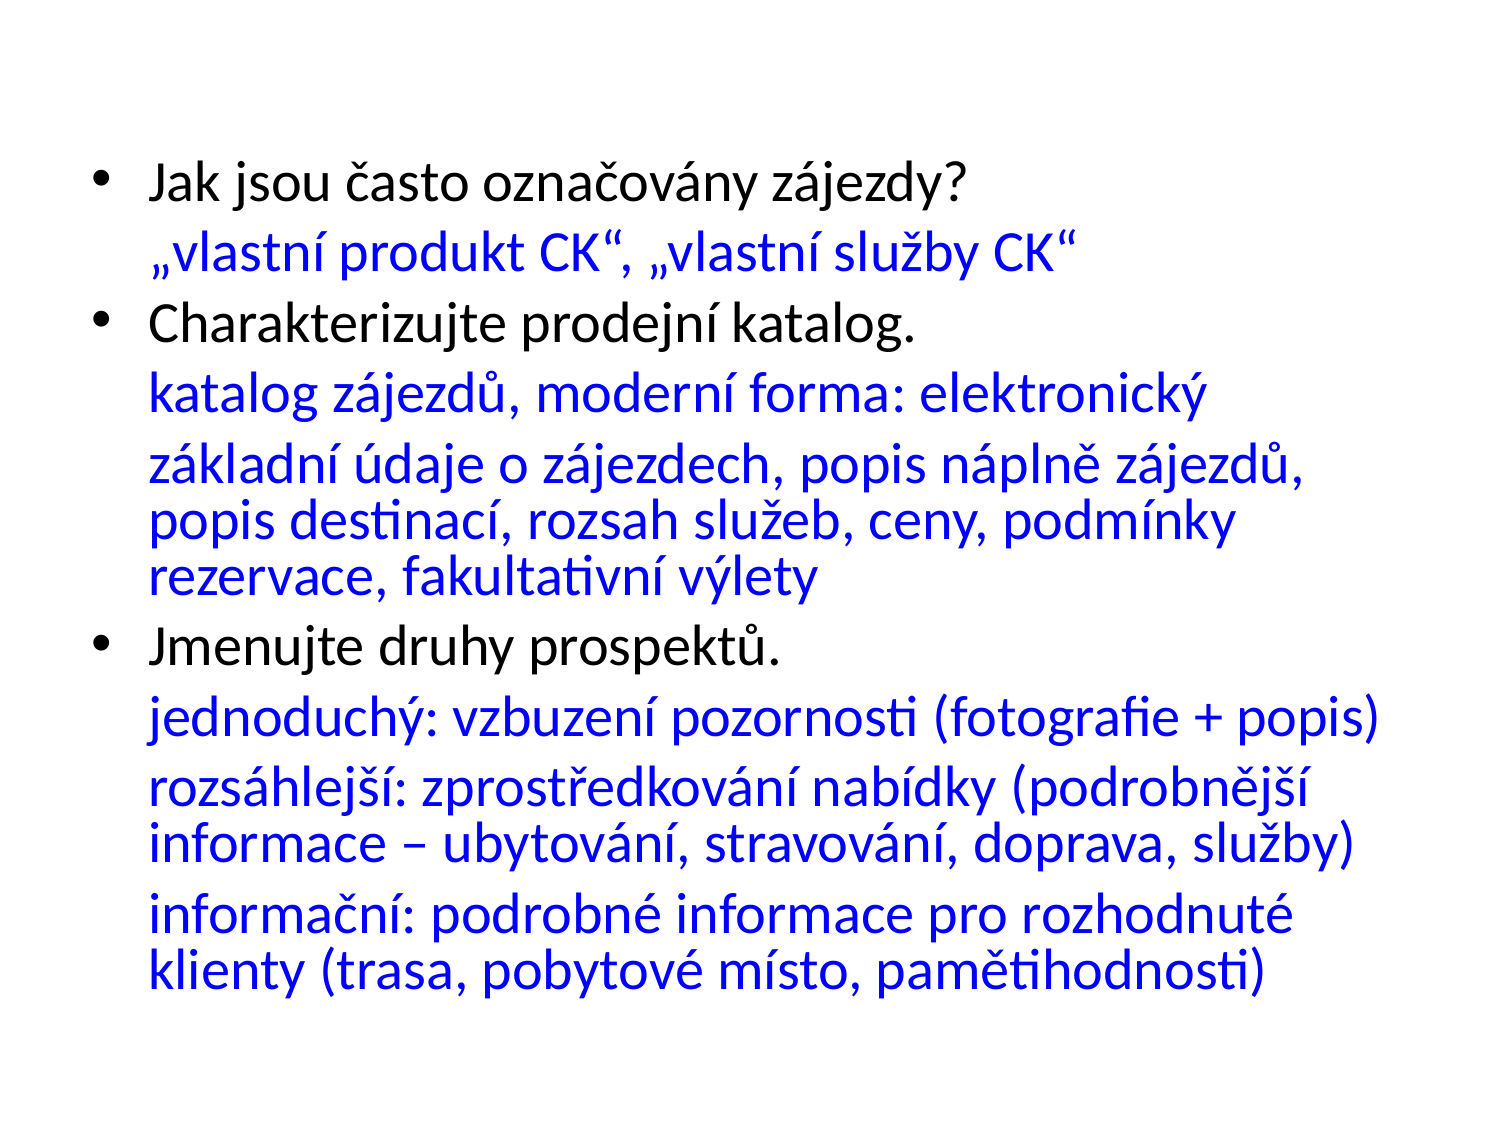

# Jak jsou často označovány zájezdy?
	„vlastní produkt CK“, „vlastní služby CK“
Charakterizujte prodejní katalog.
	katalog zájezdů, moderní forma: elektronický
	základní údaje o zájezdech, popis náplně zájezdů, popis destinací, rozsah služeb, ceny, podmínky rezervace, fakultativní výlety
Jmenujte druhy prospektů.
	jednoduchý: vzbuzení pozornosti (fotografie + popis)
	rozsáhlejší: zprostředkování nabídky (podrobnější informace – ubytování, stravování, doprava, služby)
	informační: podrobné informace pro rozhodnuté klienty (trasa, pobytové místo, pamětihodnosti)